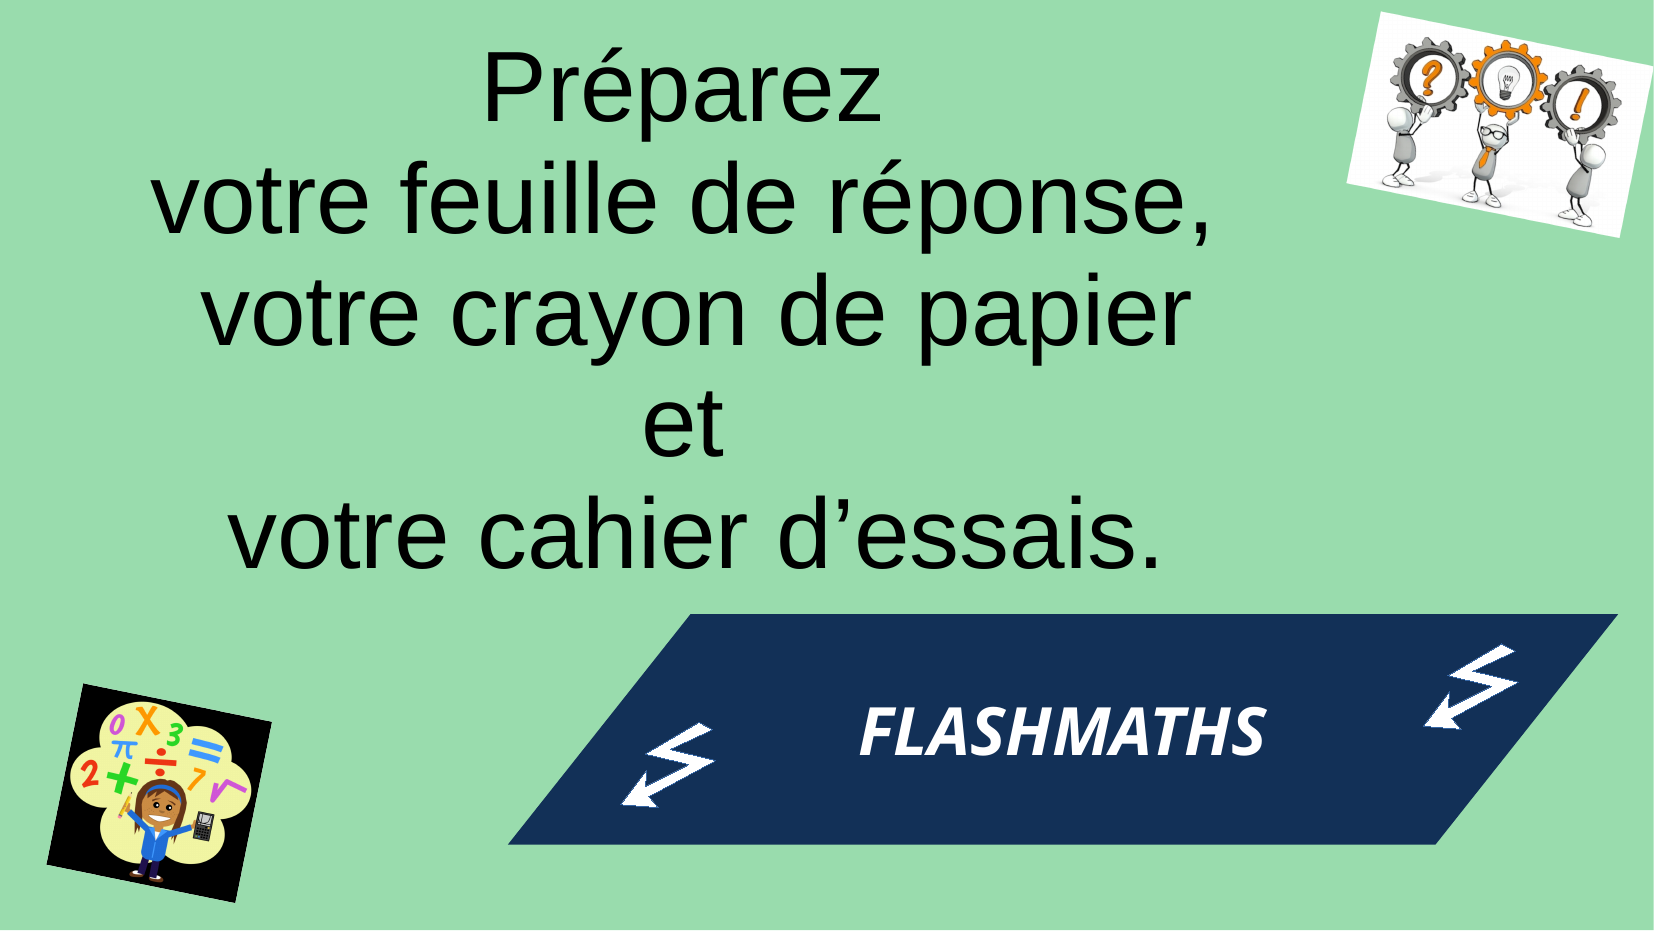

Préparez
votre feuille de réponse,
votre crayon de papier
et
votre cahier d’essais.
FLASHMATHS